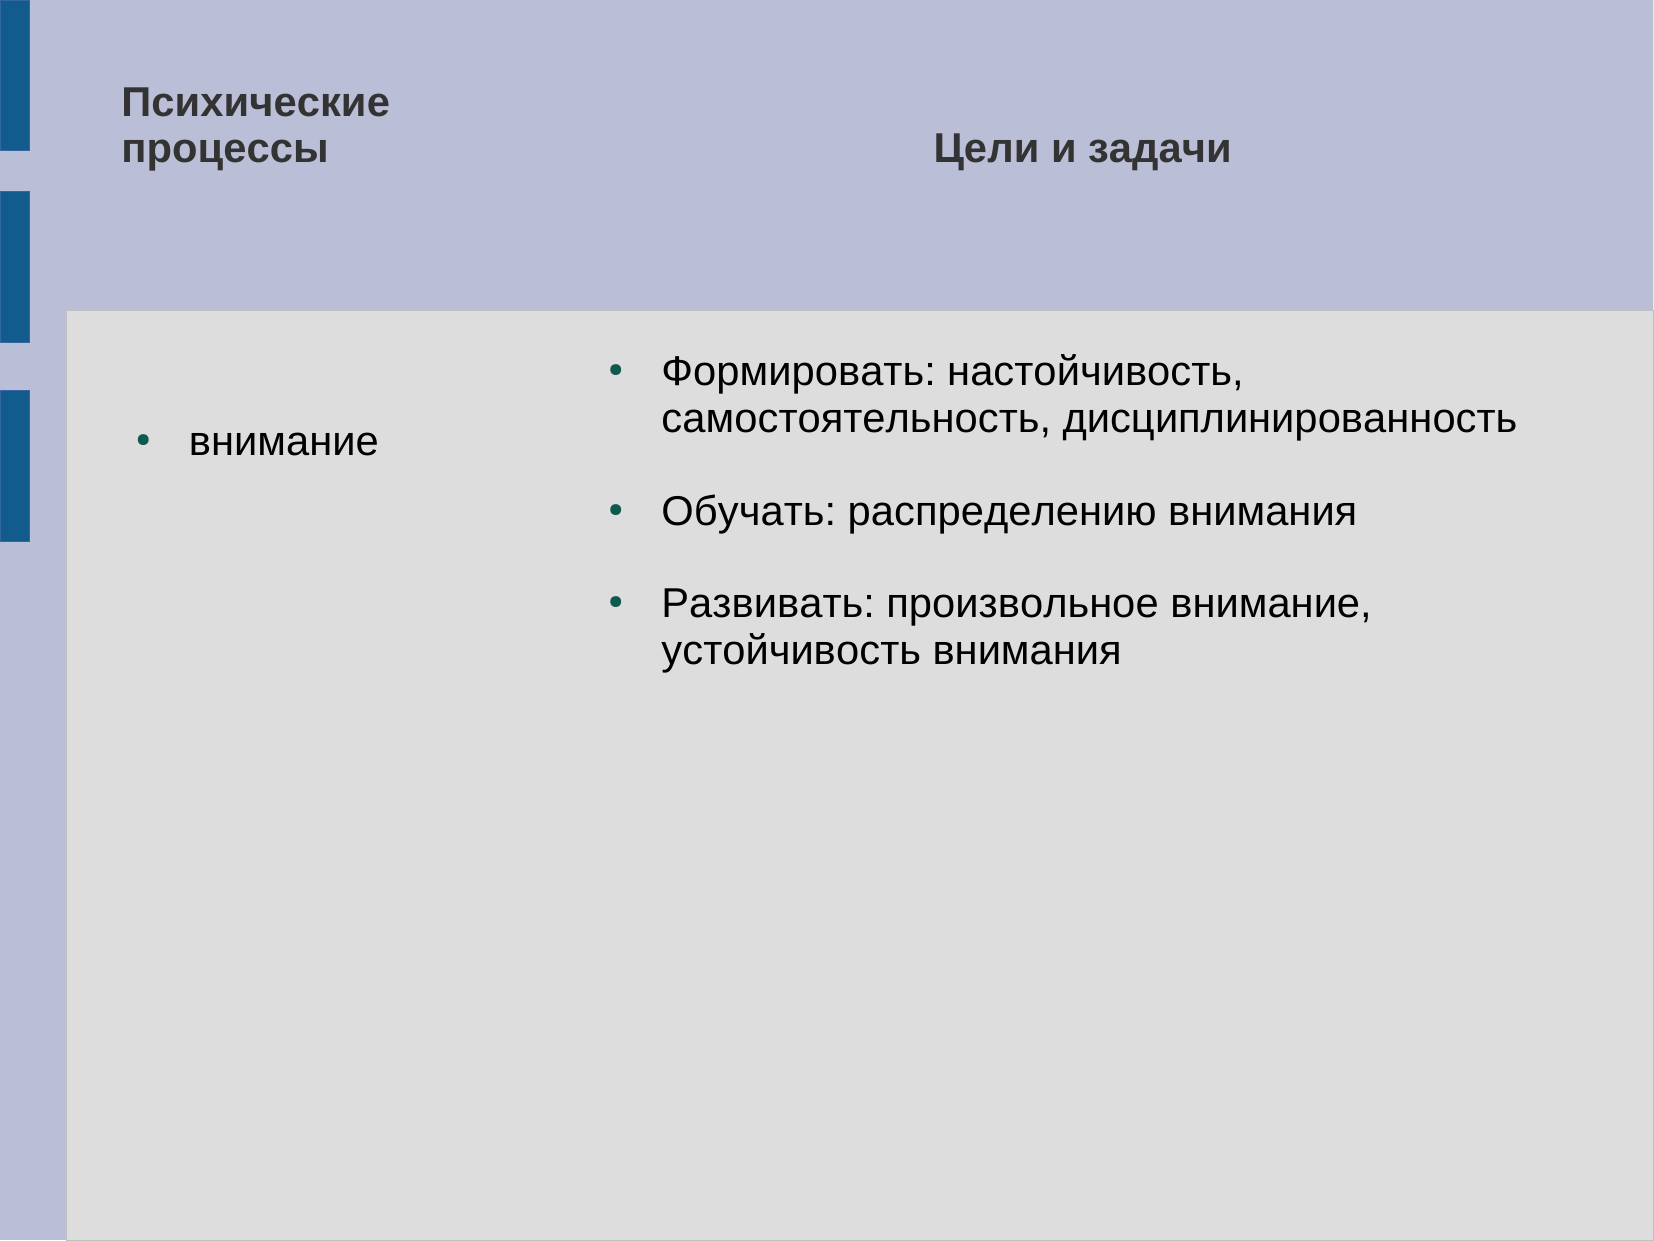

# Психические процессы									Цели и задачи
внимание
Формировать: настойчивость, самостоятельность, дисциплинированность
Обучать: распределению внимания
Развивать: произвольное внимание, устойчивость внимания